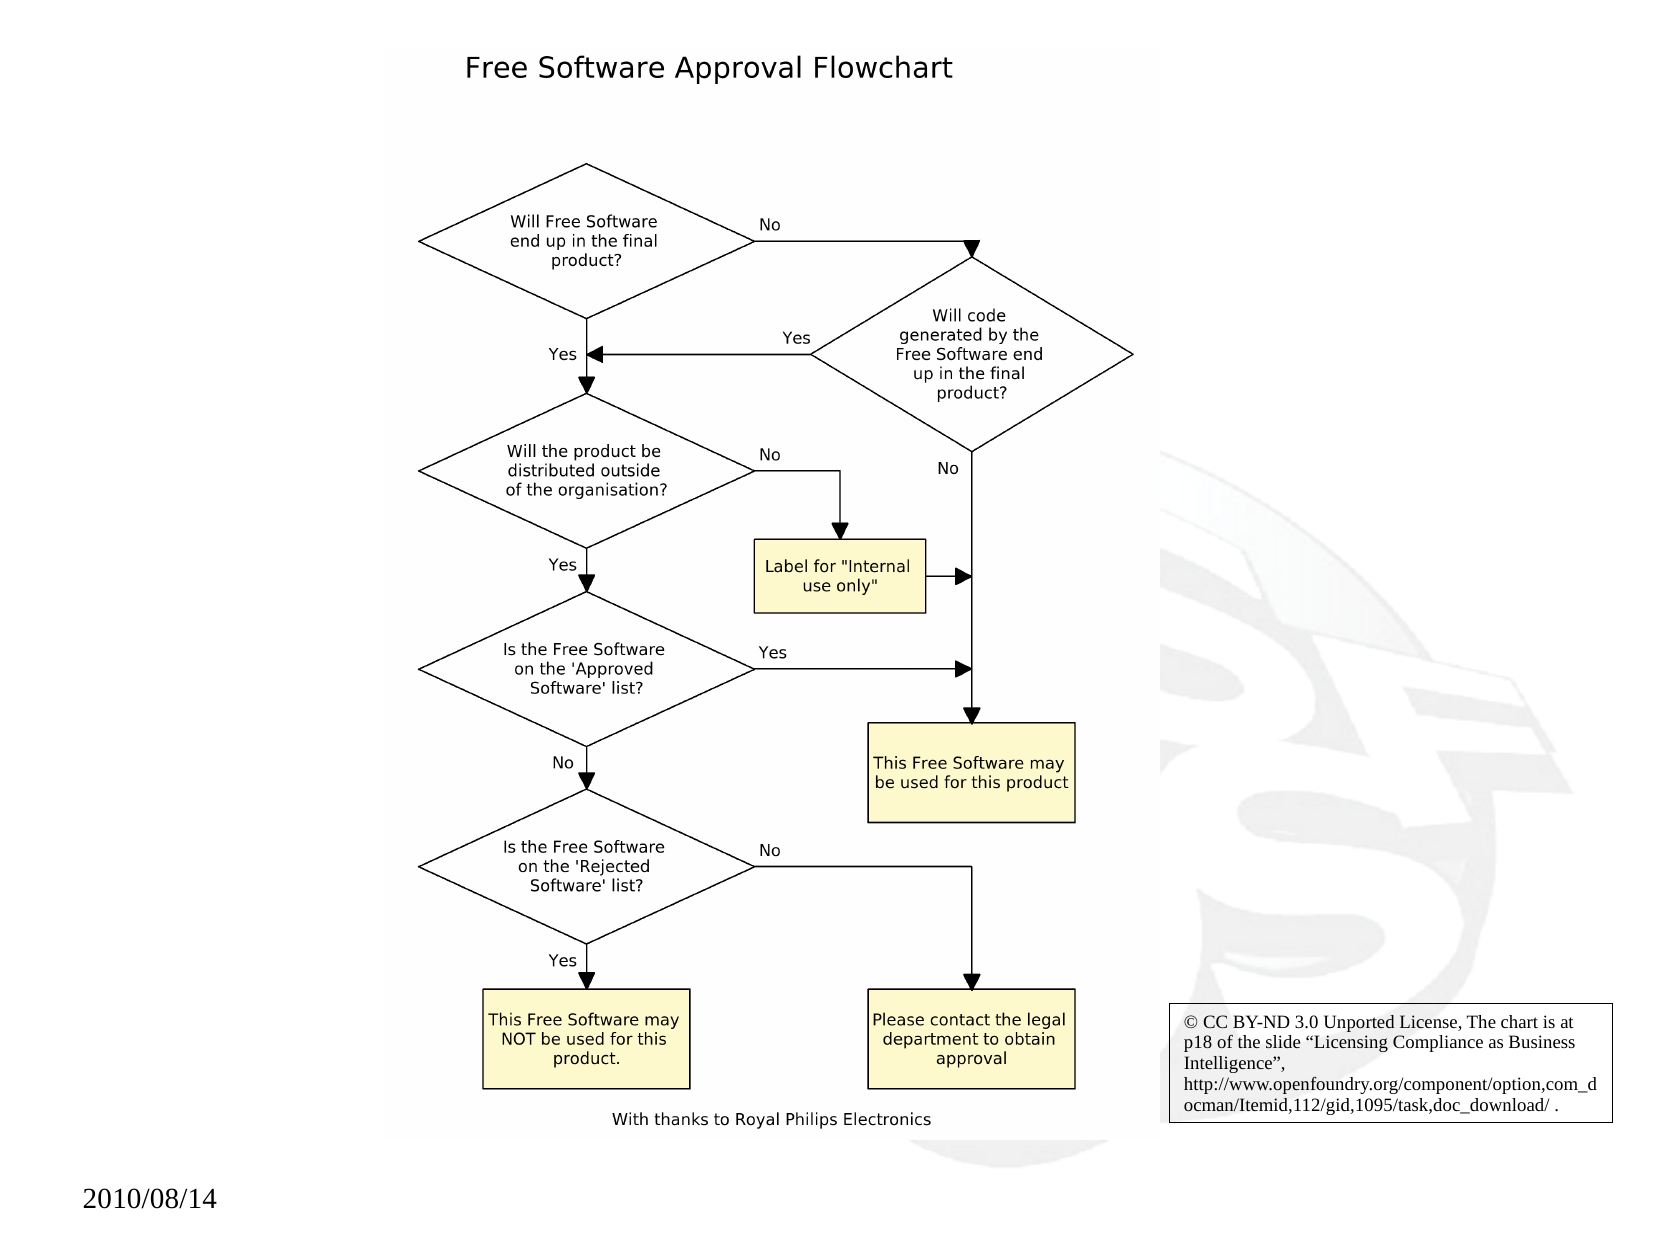

© CC BY-ND 3.0 Unported License, The chart is at p18 of the slide “Licensing Compliance as Business Intelligence”, http://www.openfoundry.org/component/option,com_docman/Itemid,112/gid,1095/task,doc_download/ .
2010/08/14